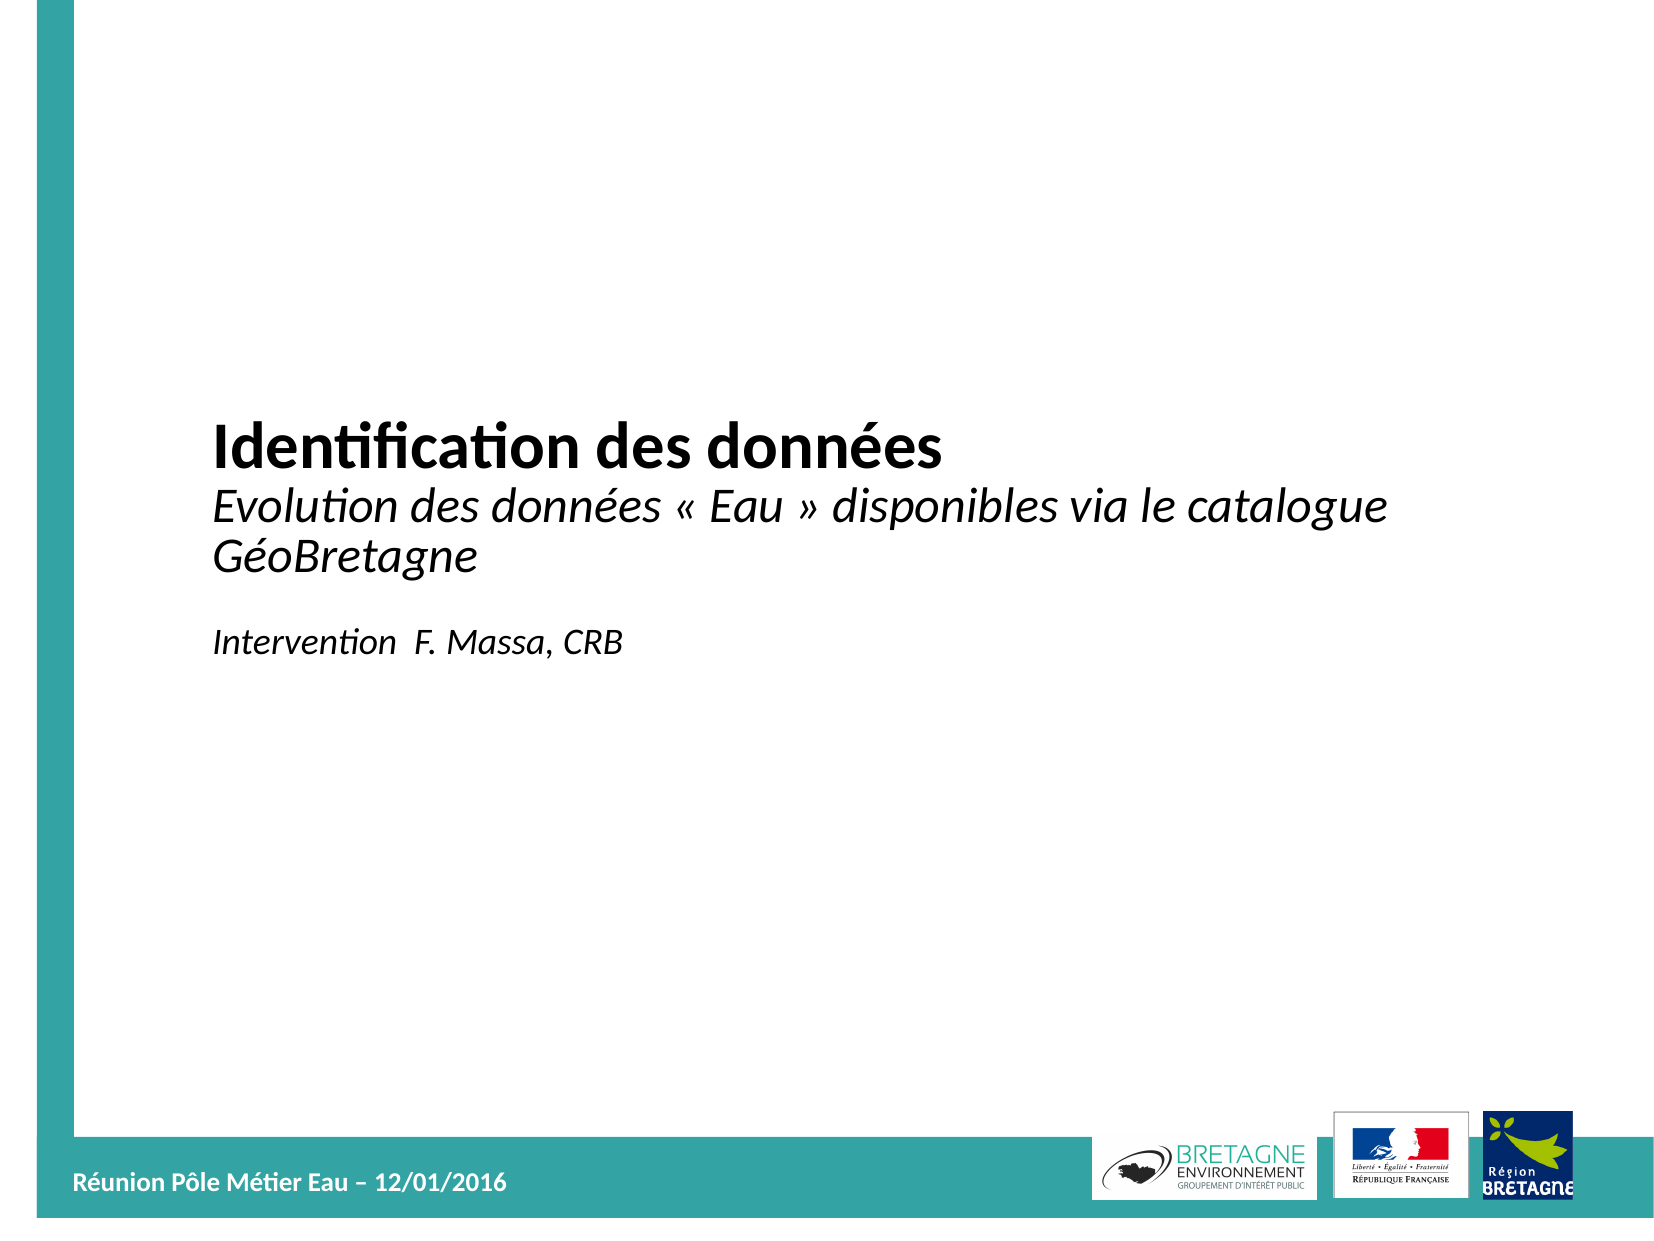

# Identification des données Evolution des données « Eau » disponibles via le catalogue GéoBretagne Intervention F. Massa, CRB